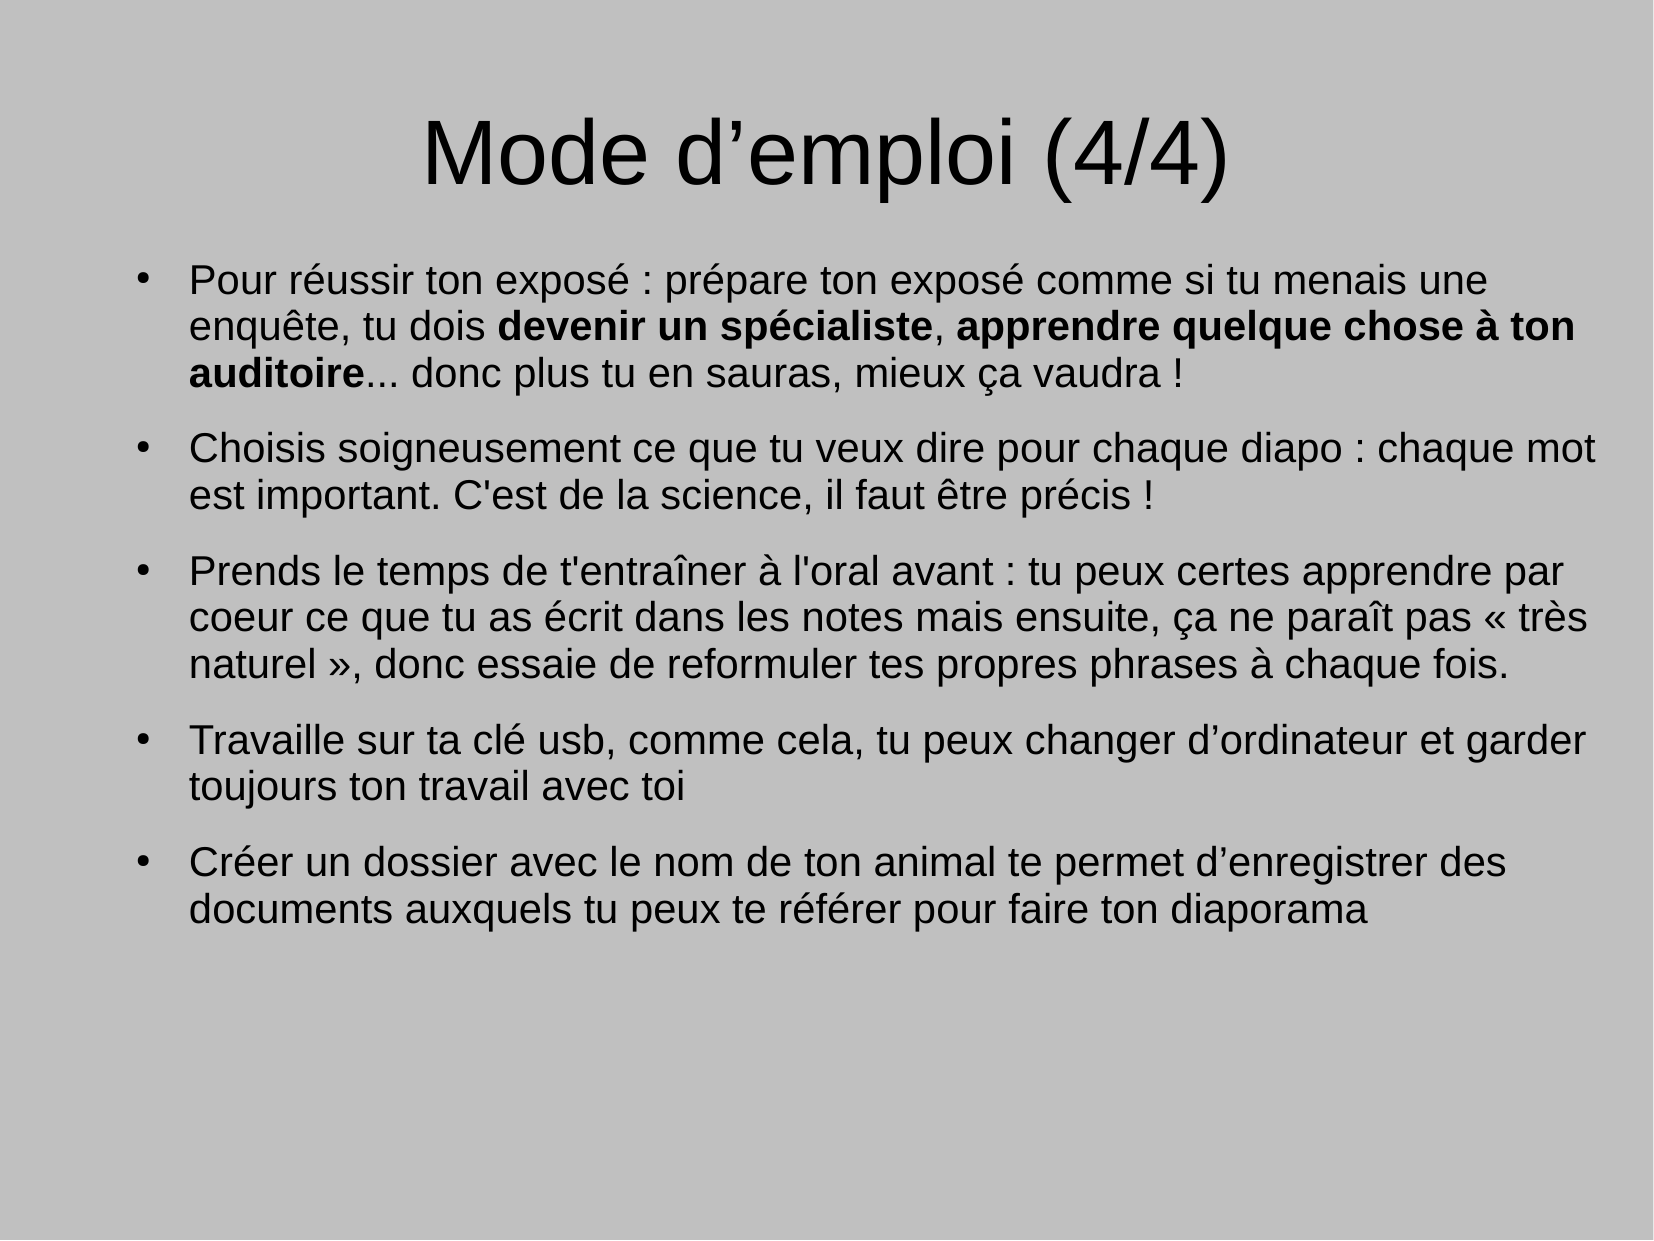

# Mode d’emploi (4/4)
Pour réussir ton exposé : prépare ton exposé comme si tu menais une enquête, tu dois devenir un spécialiste, apprendre quelque chose à ton auditoire... donc plus tu en sauras, mieux ça vaudra !
Choisis soigneusement ce que tu veux dire pour chaque diapo : chaque mot est important. C'est de la science, il faut être précis !
Prends le temps de t'entraîner à l'oral avant : tu peux certes apprendre par coeur ce que tu as écrit dans les notes mais ensuite, ça ne paraît pas « très naturel », donc essaie de reformuler tes propres phrases à chaque fois.
Travaille sur ta clé usb, comme cela, tu peux changer d’ordinateur et garder toujours ton travail avec toi
Créer un dossier avec le nom de ton animal te permet d’enregistrer des documents auxquels tu peux te référer pour faire ton diaporama